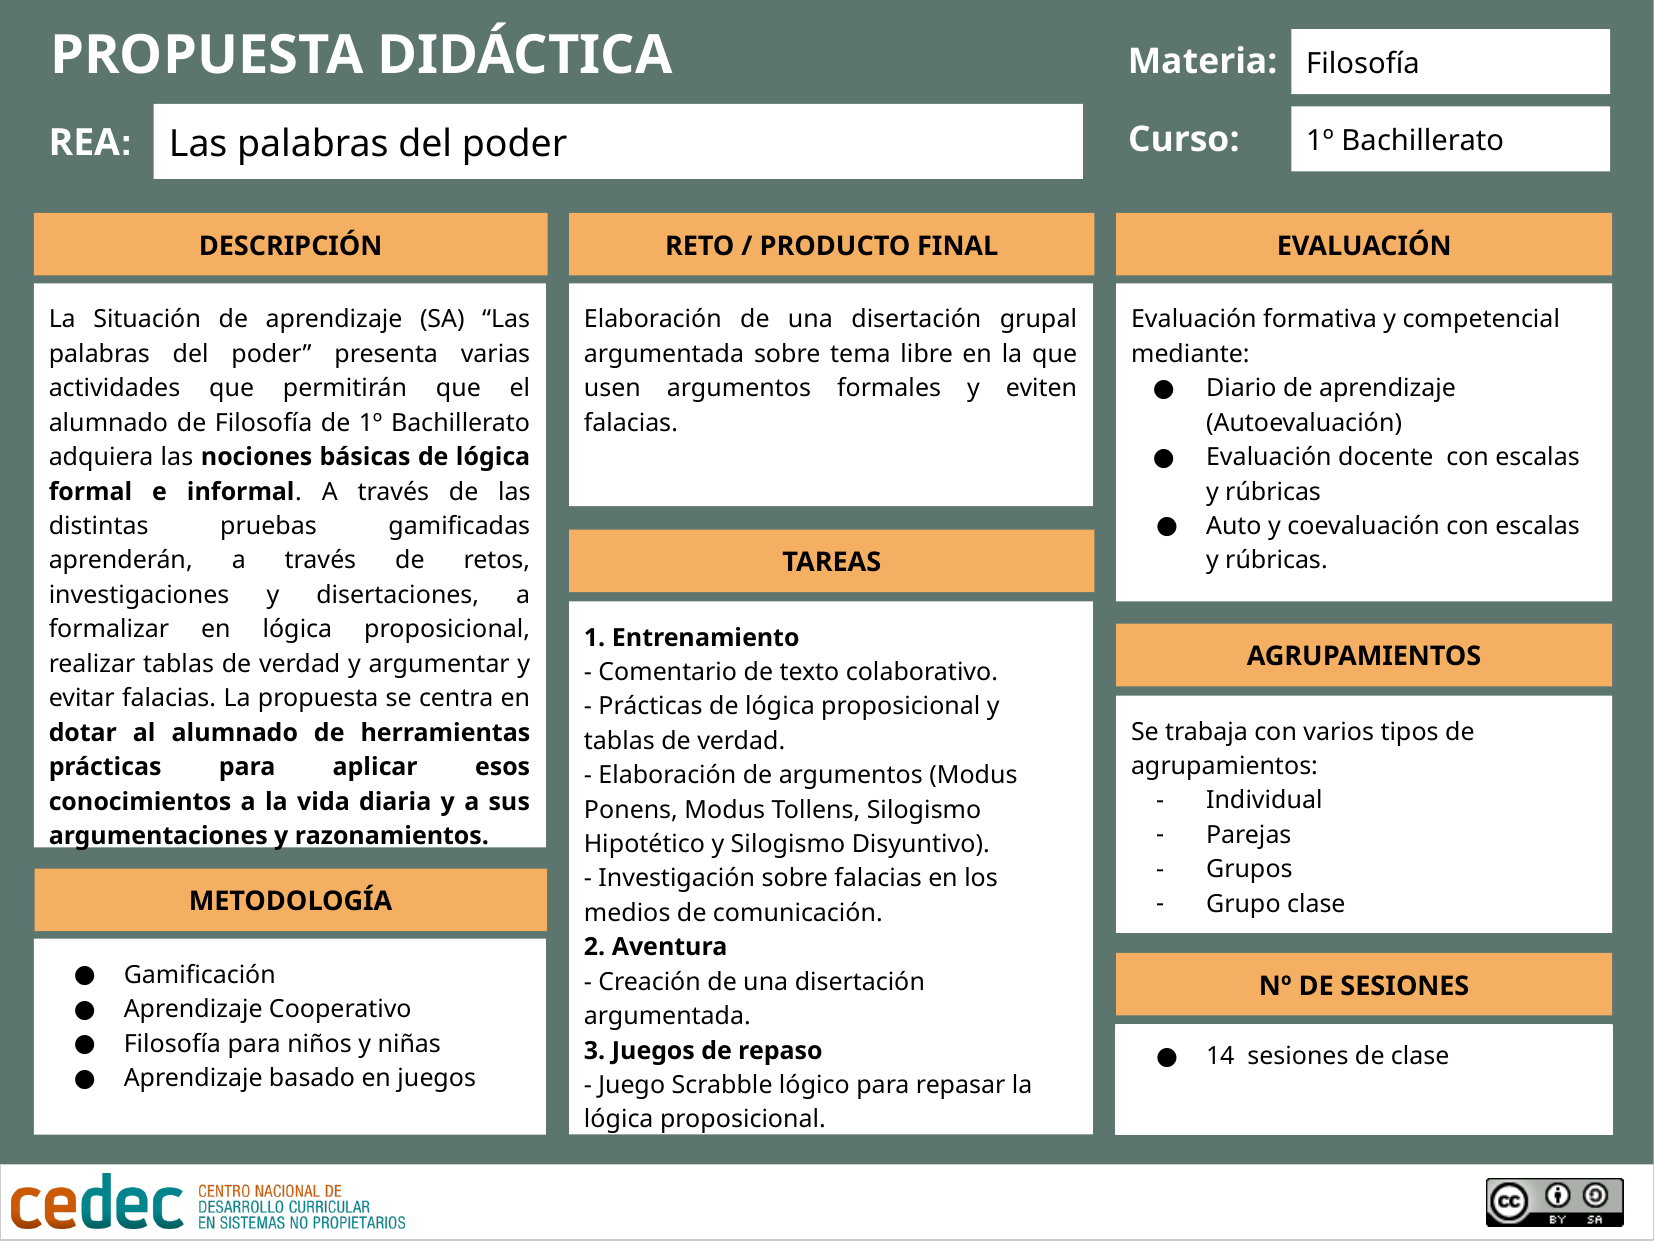

PROPUESTA DIDÁCTICA
Filosofía
Materia:
Las palabras del poder
1º Bachillerato
Curso:
REA:
DESCRIPCIÓN
RETO / PRODUCTO FINAL
EVALUACIÓN
La Situación de aprendizaje (SA) “Las palabras del poder” presenta varias actividades que permitirán que el alumnado de Filosofía de 1º Bachillerato adquiera las nociones básicas de lógica formal e informal. A través de las distintas pruebas gamificadas aprenderán, a través de retos, investigaciones y disertaciones, a formalizar en lógica proposicional, realizar tablas de verdad y argumentar y evitar falacias. La propuesta se centra en dotar al alumnado de herramientas prácticas para aplicar esos conocimientos a la vida diaria y a sus argumentaciones y razonamientos.
Elaboración de una disertación grupal argumentada sobre tema libre en la que usen argumentos formales y eviten falacias.
Evaluación formativa y competencial mediante:
Diario de aprendizaje (Autoevaluación)
Evaluación docente con escalas y rúbricas
Auto y coevaluación con escalas y rúbricas.
TAREAS
1. Entrenamiento
- Comentario de texto colaborativo.
- Prácticas de lógica proposicional y tablas de verdad.
- Elaboración de argumentos (Modus Ponens, Modus Tollens, Silogismo Hipotético y Silogismo Disyuntivo).
- Investigación sobre falacias en los medios de comunicación.
2. Aventura
- Creación de una disertación argumentada.
3. Juegos de repaso
- Juego Scrabble lógico para repasar la lógica proposicional.
AGRUPAMIENTOS
Se trabaja con varios tipos de agrupamientos:
Individual
Parejas
Grupos
Grupo clase
METODOLOGÍA
Gamificación
Aprendizaje Cooperativo
Filosofía para niños y niñas
Aprendizaje basado en juegos
Nº DE SESIONES
14 sesiones de clase